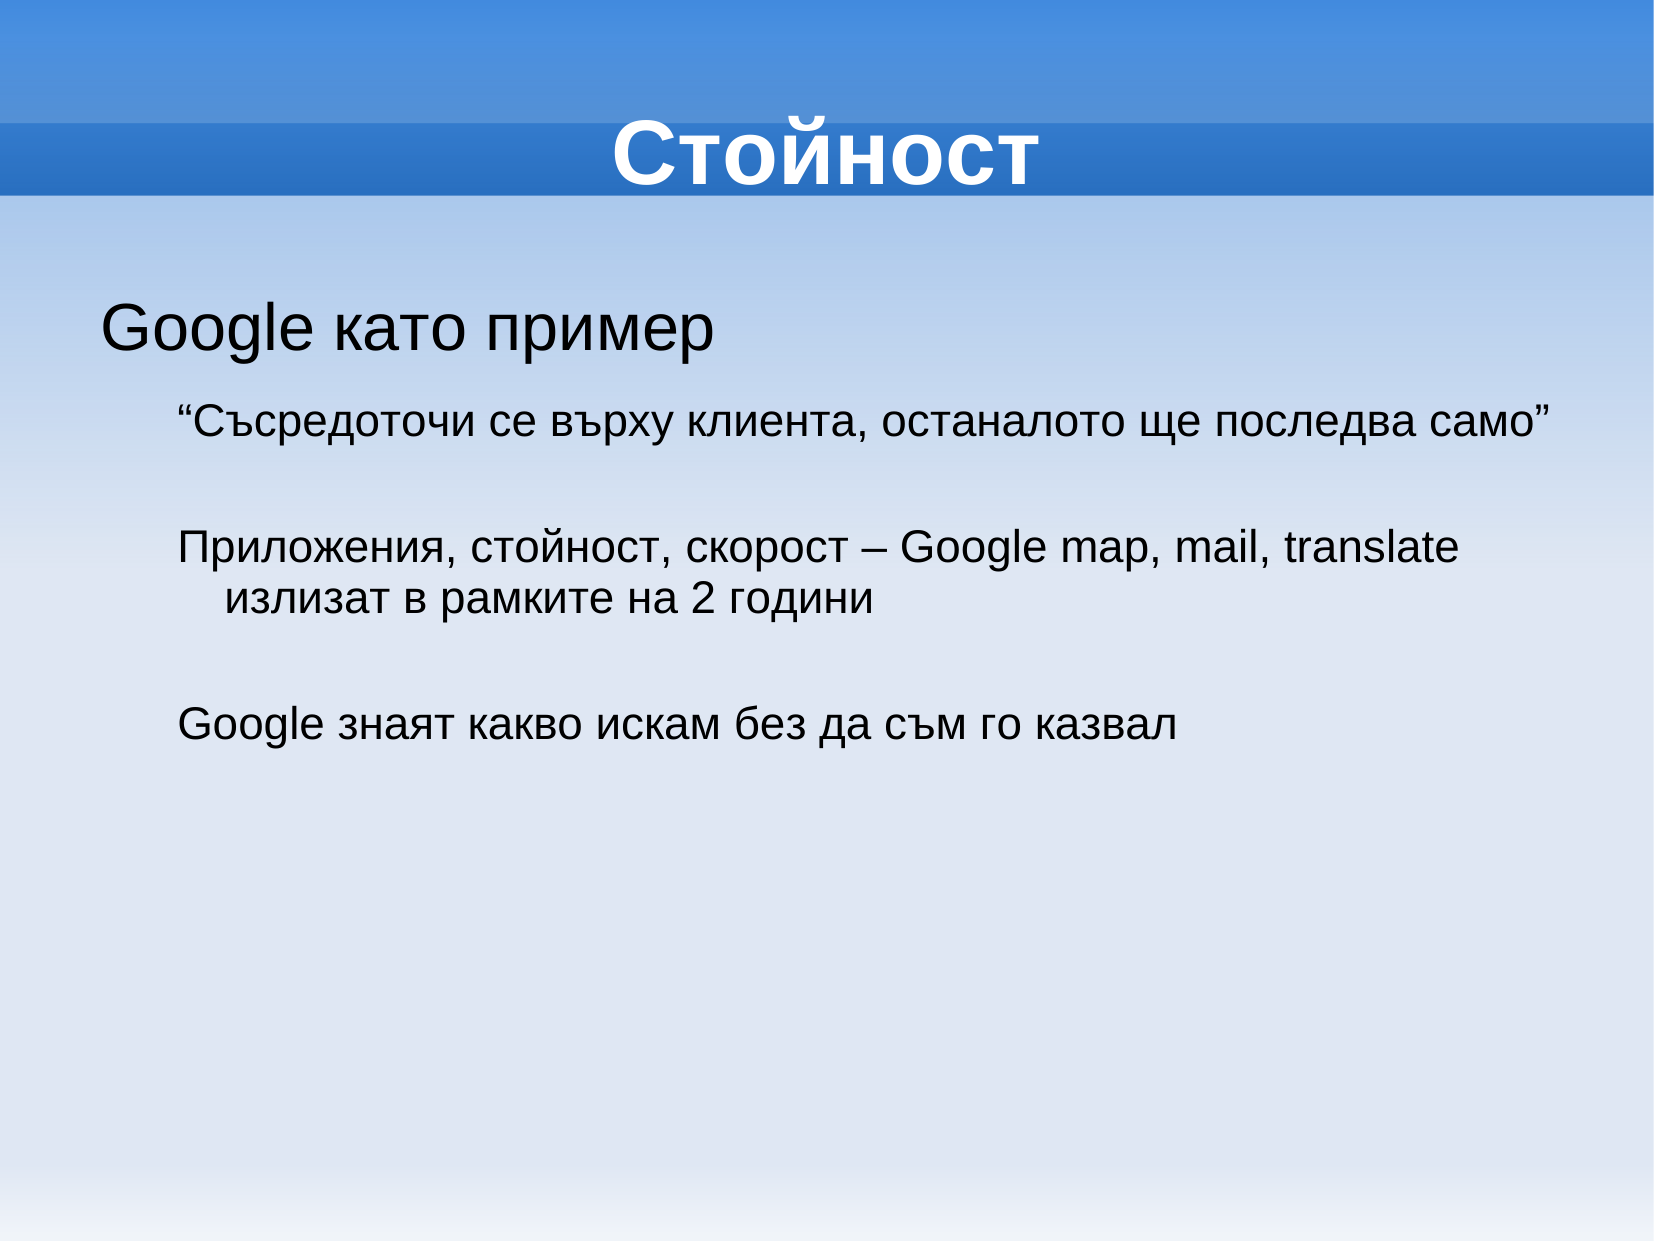

# Стойност
Google като пример
“Съсредоточи се върху клиента, останалото ще последва само”
Приложения, стойност, скорост – Google map, mail, translate излизат в рамките на 2 години
Google знаят какво искам без да съм го казвал